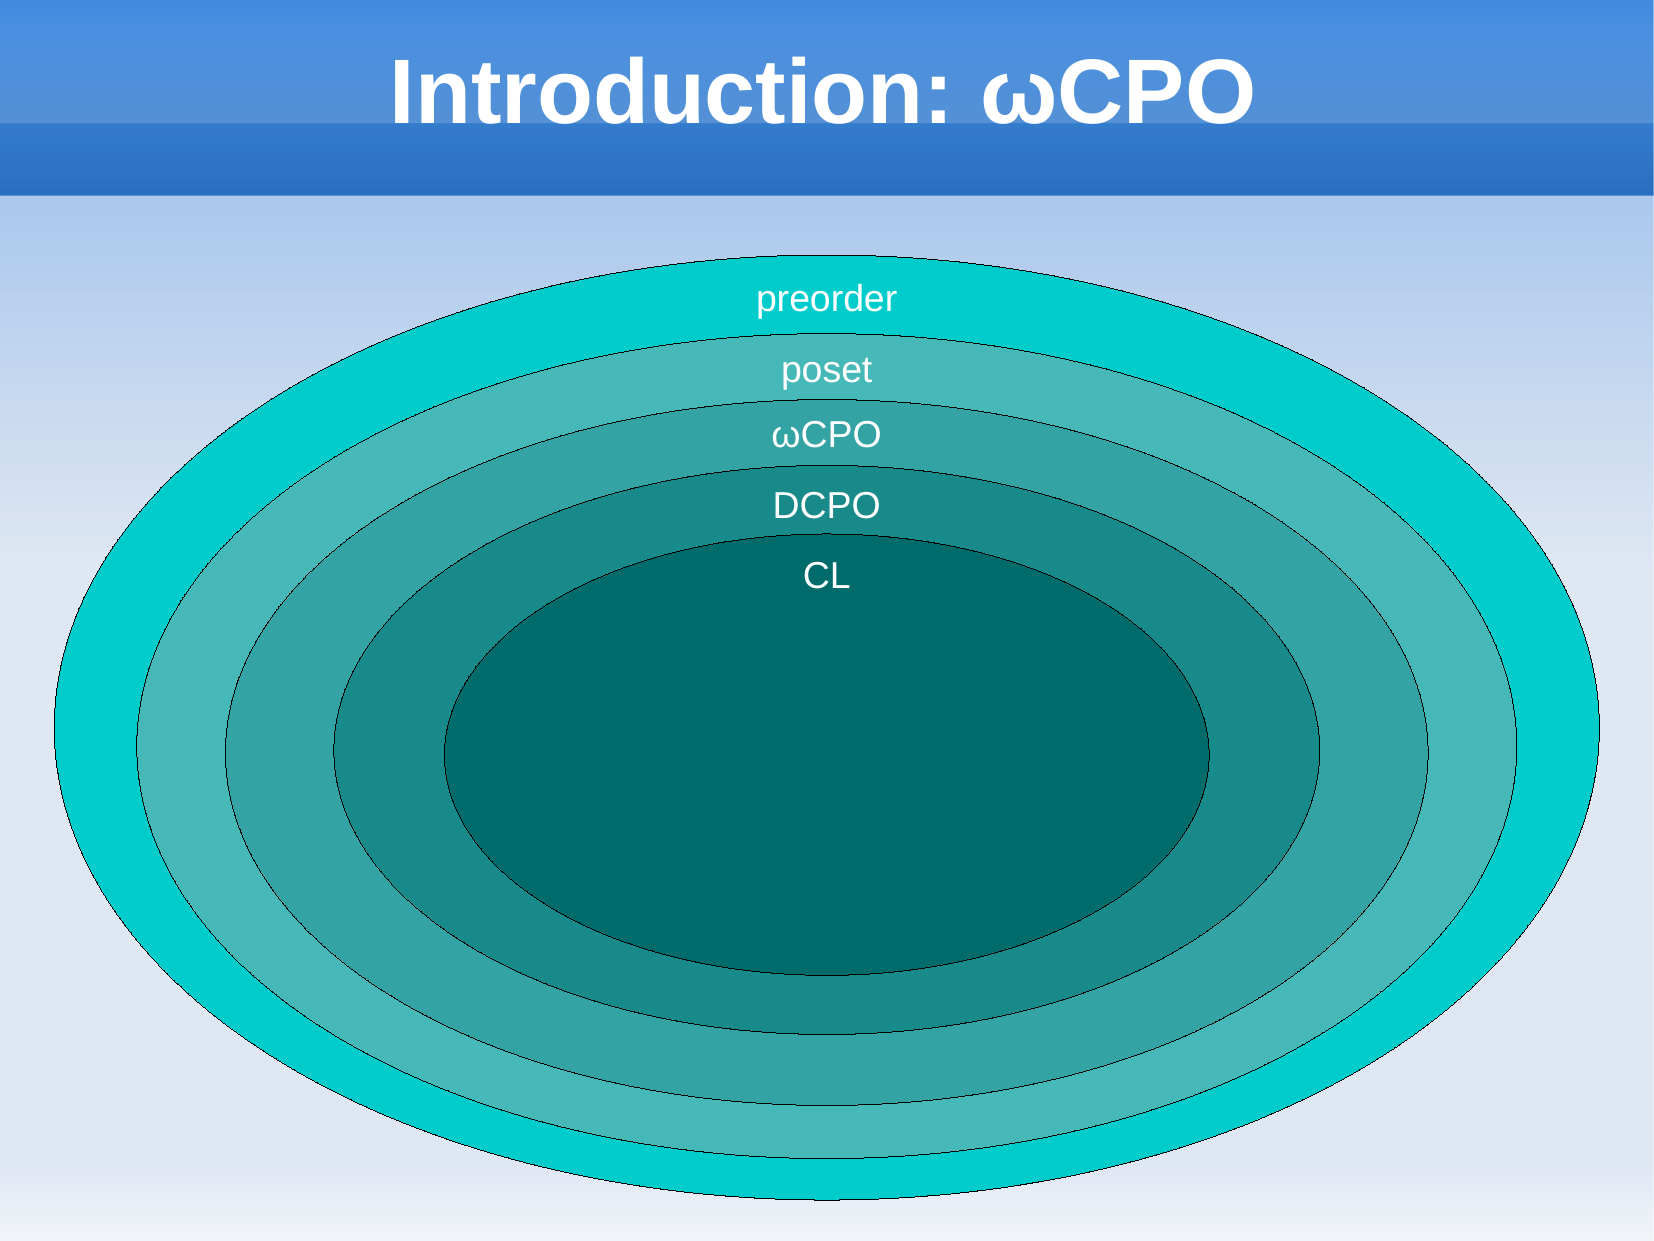

# Introduction: ωCPO
preorder
poset
ωCPO
DCPO
CL